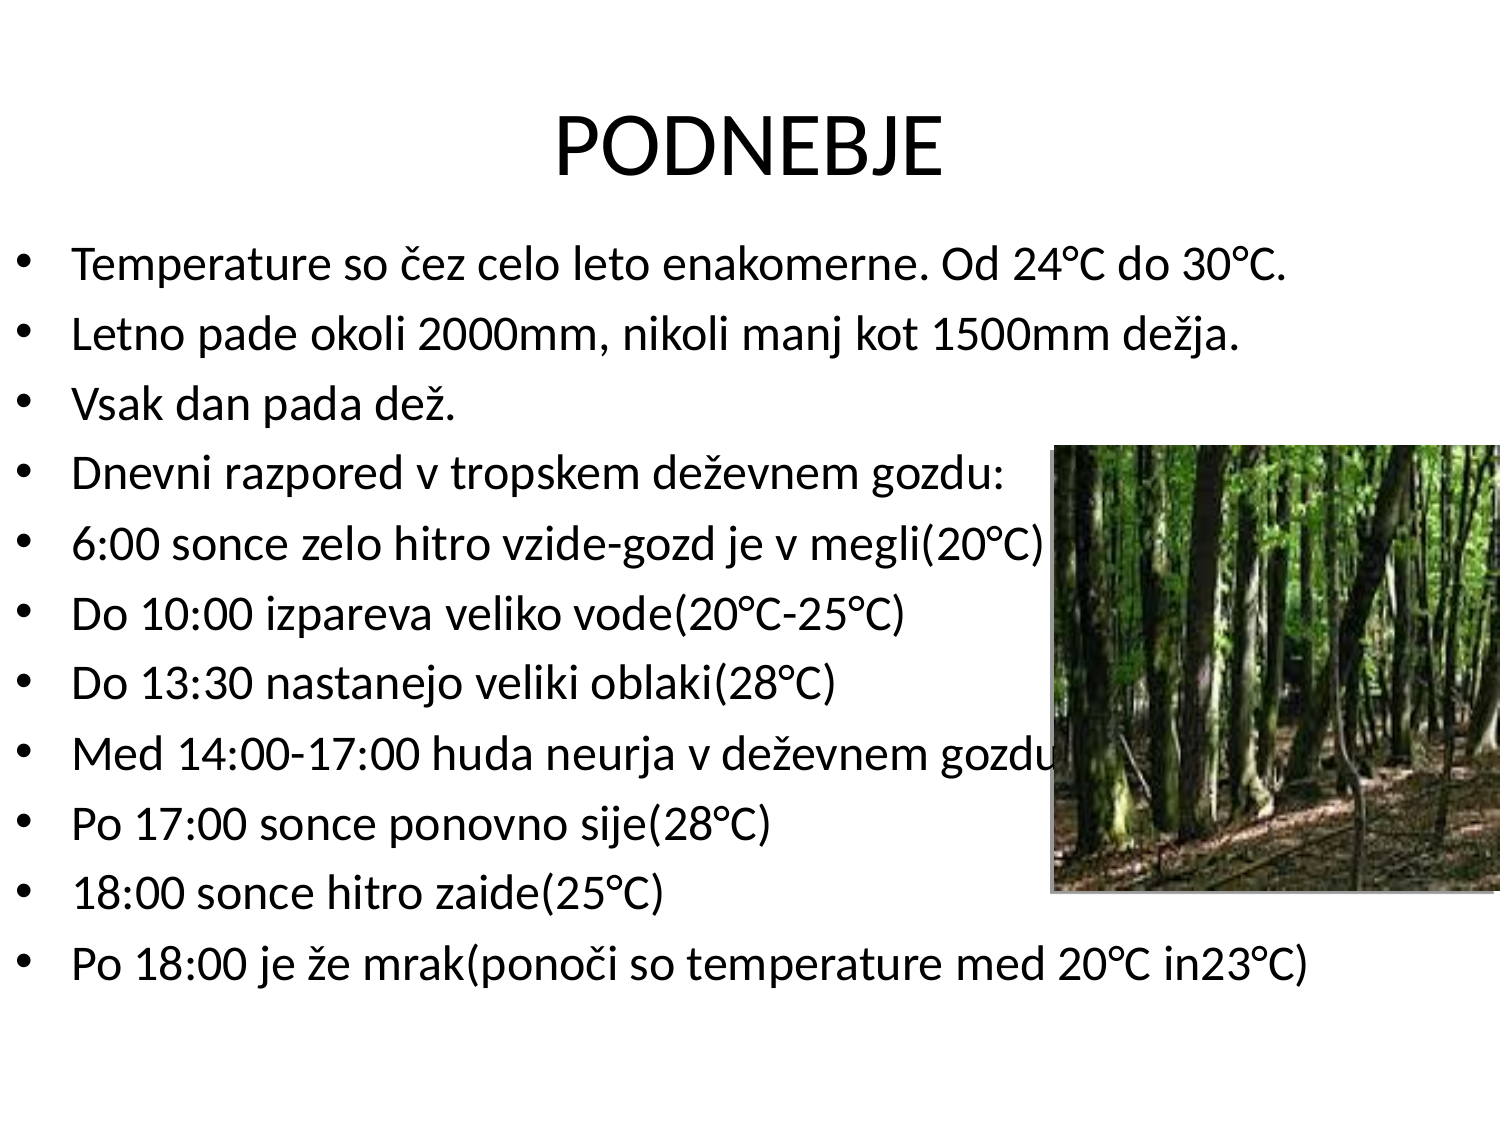

# PODNEBJE
Temperature so čez celo leto enakomerne. Od 24°C do 30°C.
Letno pade okoli 2000mm, nikoli manj kot 1500mm dežja.
Vsak dan pada dež.
Dnevni razpored v tropskem deževnem gozdu:
6:00 sonce zelo hitro vzide-gozd je v megli(20°C)
Do 10:00 izpareva veliko vode(20°C-25°C)
Do 13:30 nastanejo veliki oblaki(28°C)
Med 14:00-17:00 huda neurja v deževnem gozdu
Po 17:00 sonce ponovno sije(28°C)
18:00 sonce hitro zaide(25°C)
Po 18:00 je že mrak(ponoči so temperature med 20°C in23°C)